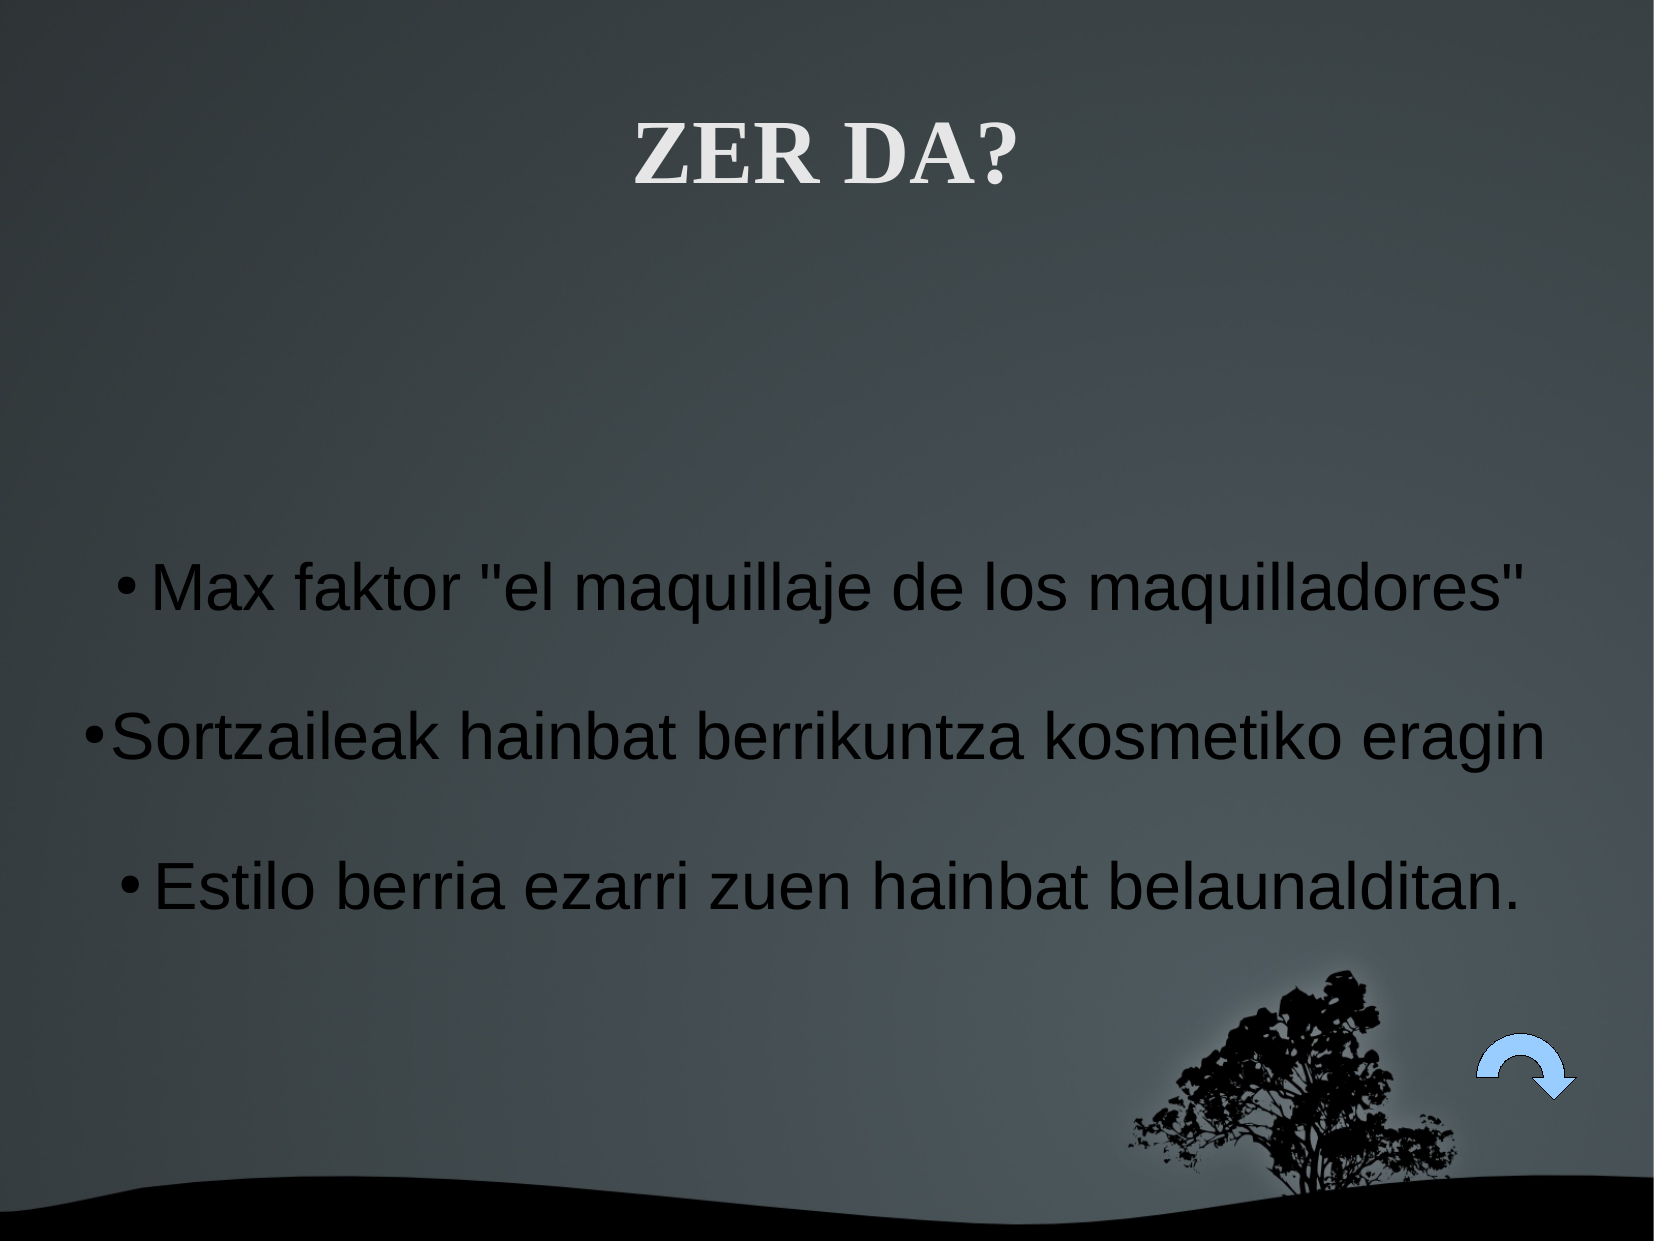

# ZER DA?
Max faktor "el maquillaje de los maquilladores"
Sortzaileak hainbat berrikuntza kosmetiko eragin
Estilo berria ezarri zuen hainbat belaunalditan.